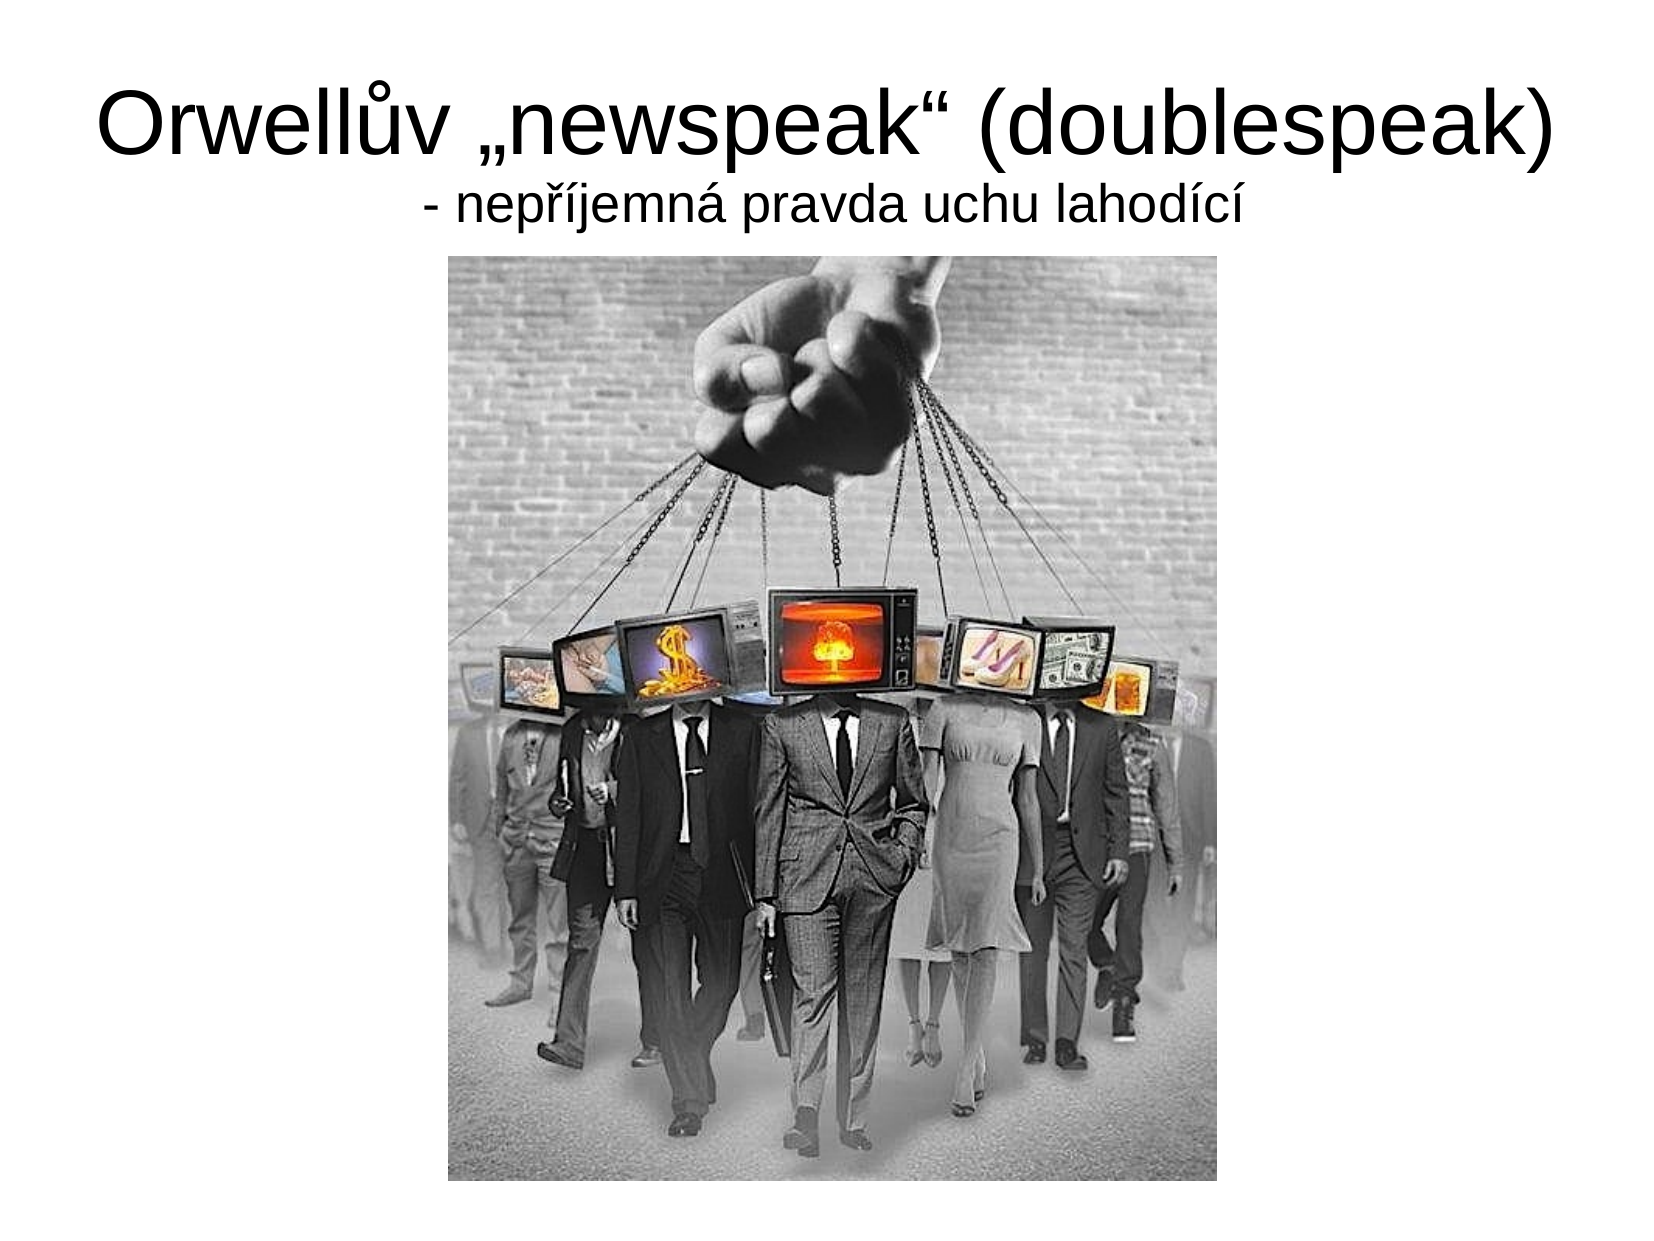

# Orwellův „newspeak“ (doublespeak) - nepříjemná pravda uchu lahodící